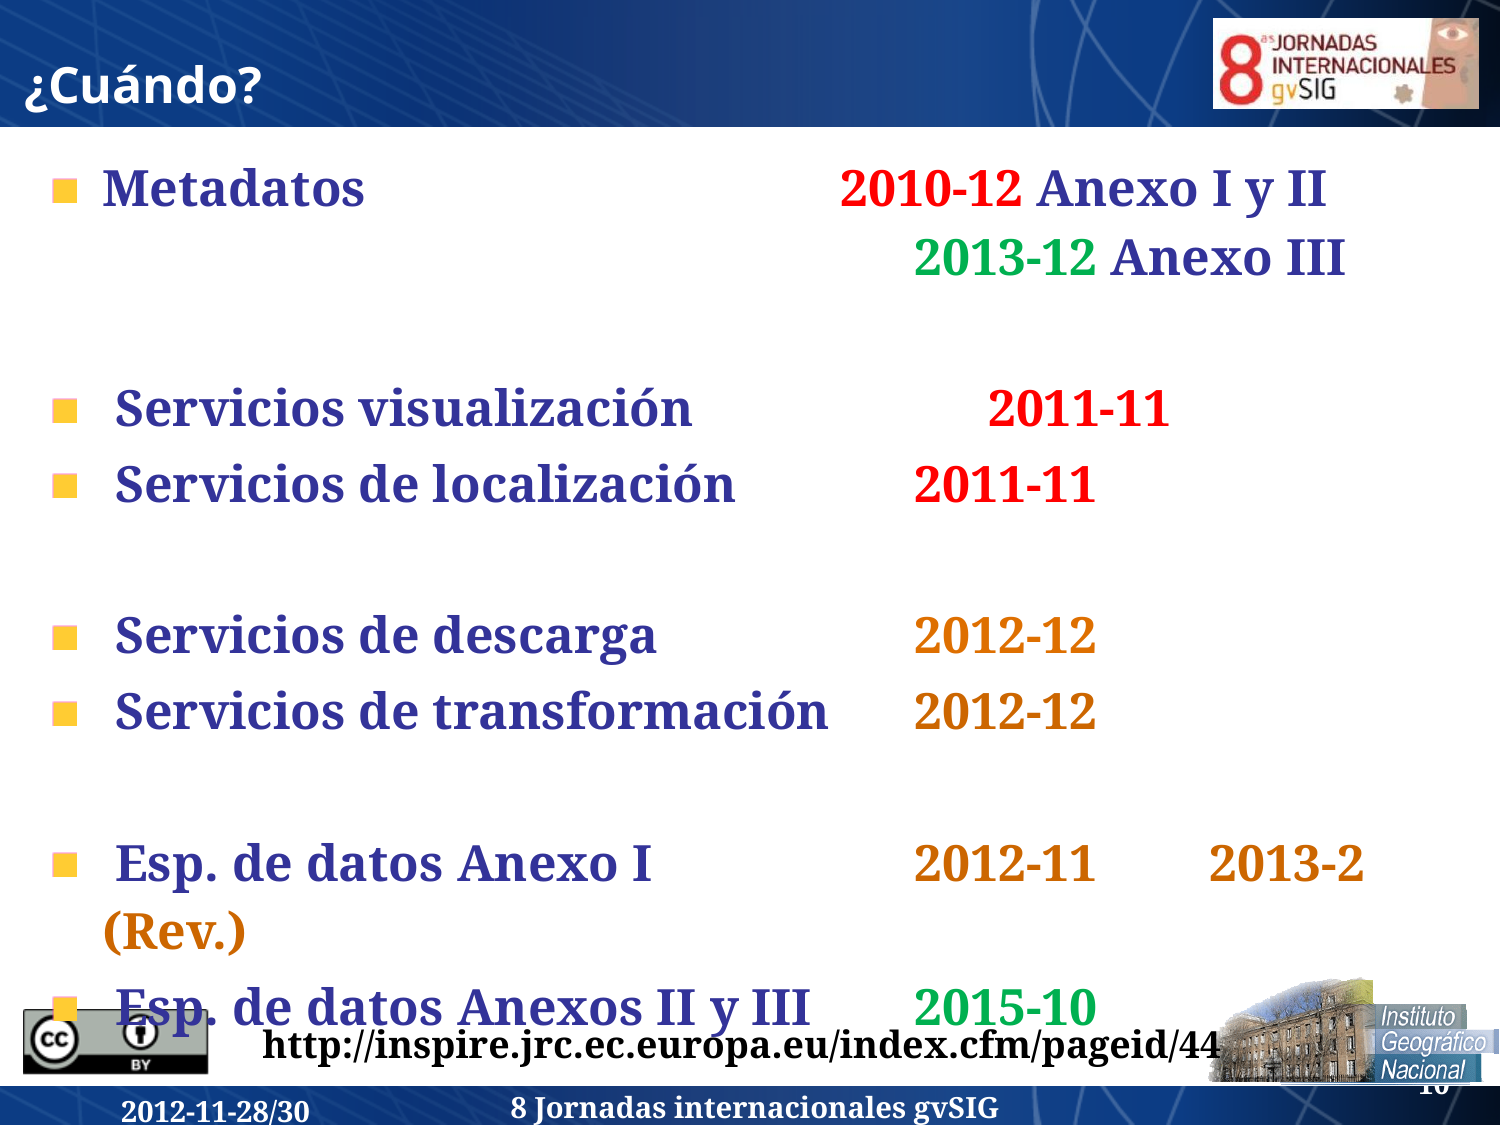

¿Cuándo?
Metadatos 							2010-12 Anexo I y II 													2013-12 Anexo III
 Servicios visualización 				2011-11
 Servicios de localización			2011-11
 Servicios de descarga				2012-12
 Servicios de transformación		2012-12
 Esp. de datos Anexo I				2012-11		2013-2 (Rev.)
 Esp. de datos Anexos II y III		2015-10
# http://inspire.jrc.ec.europa.eu/index.cfm/pageid/44